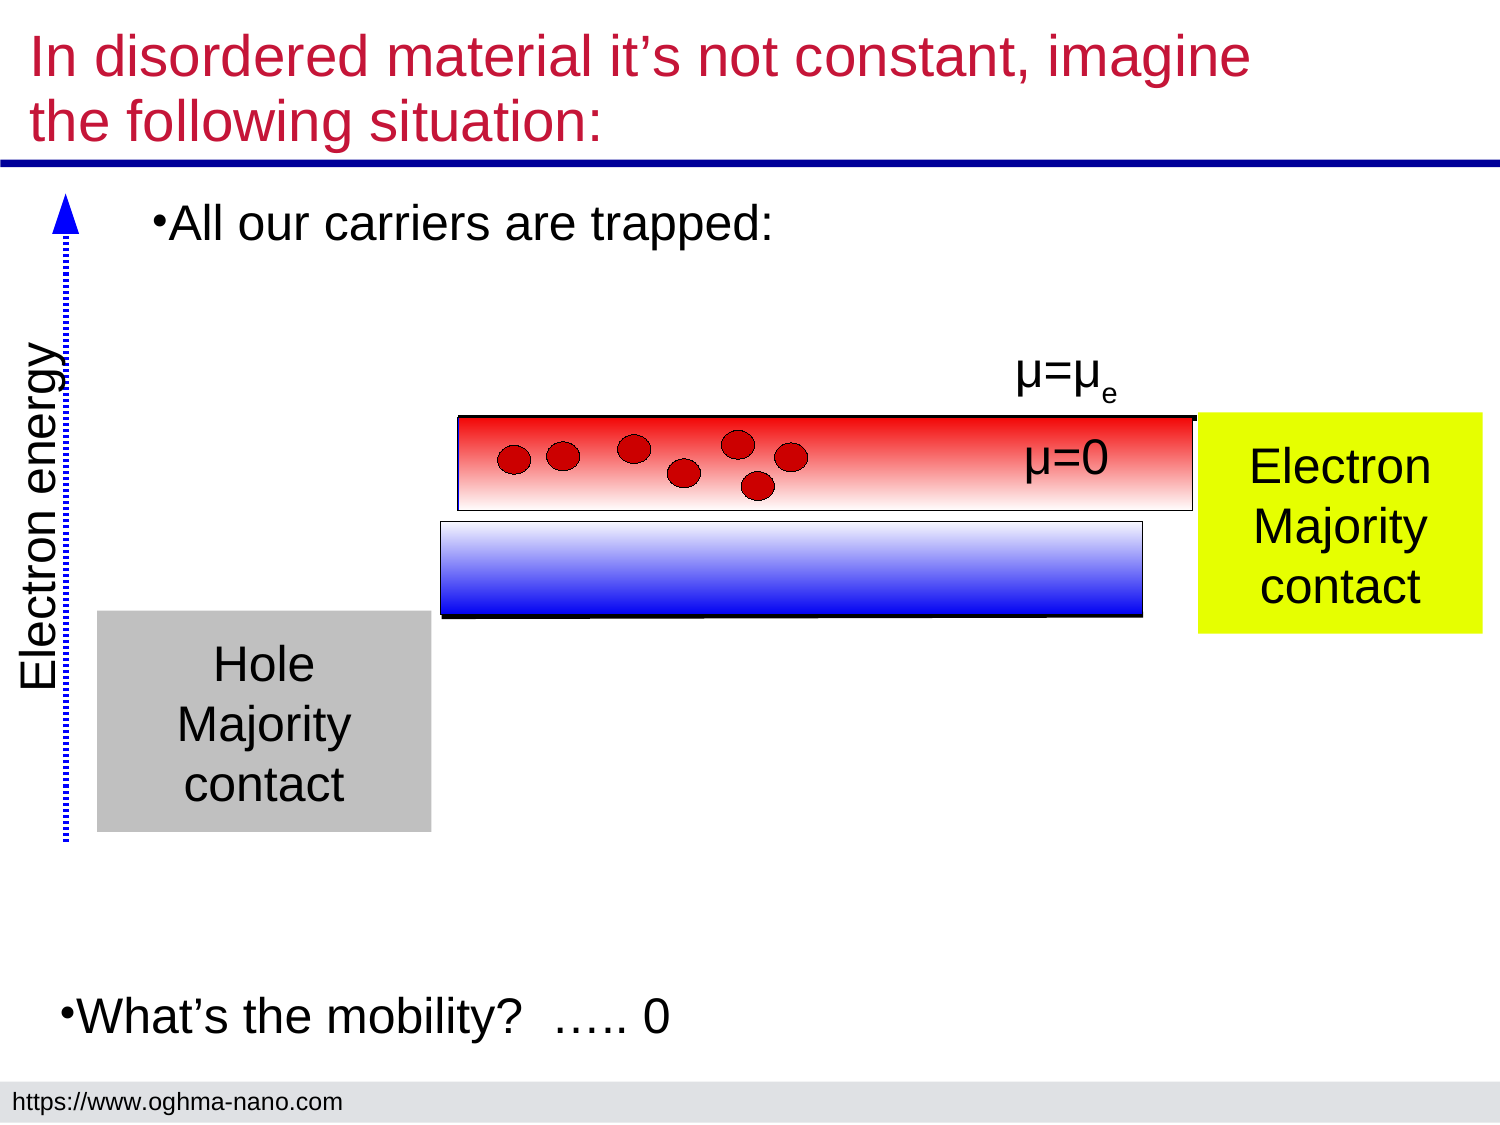

# In disordered material it’s not constant, imagine the following situation:
All our carriers are trapped:
Electron energy
μ=μe
Electron
Majority
contact
μ=0
Hole
Majority
contact
What’s the mobility? ….. 0